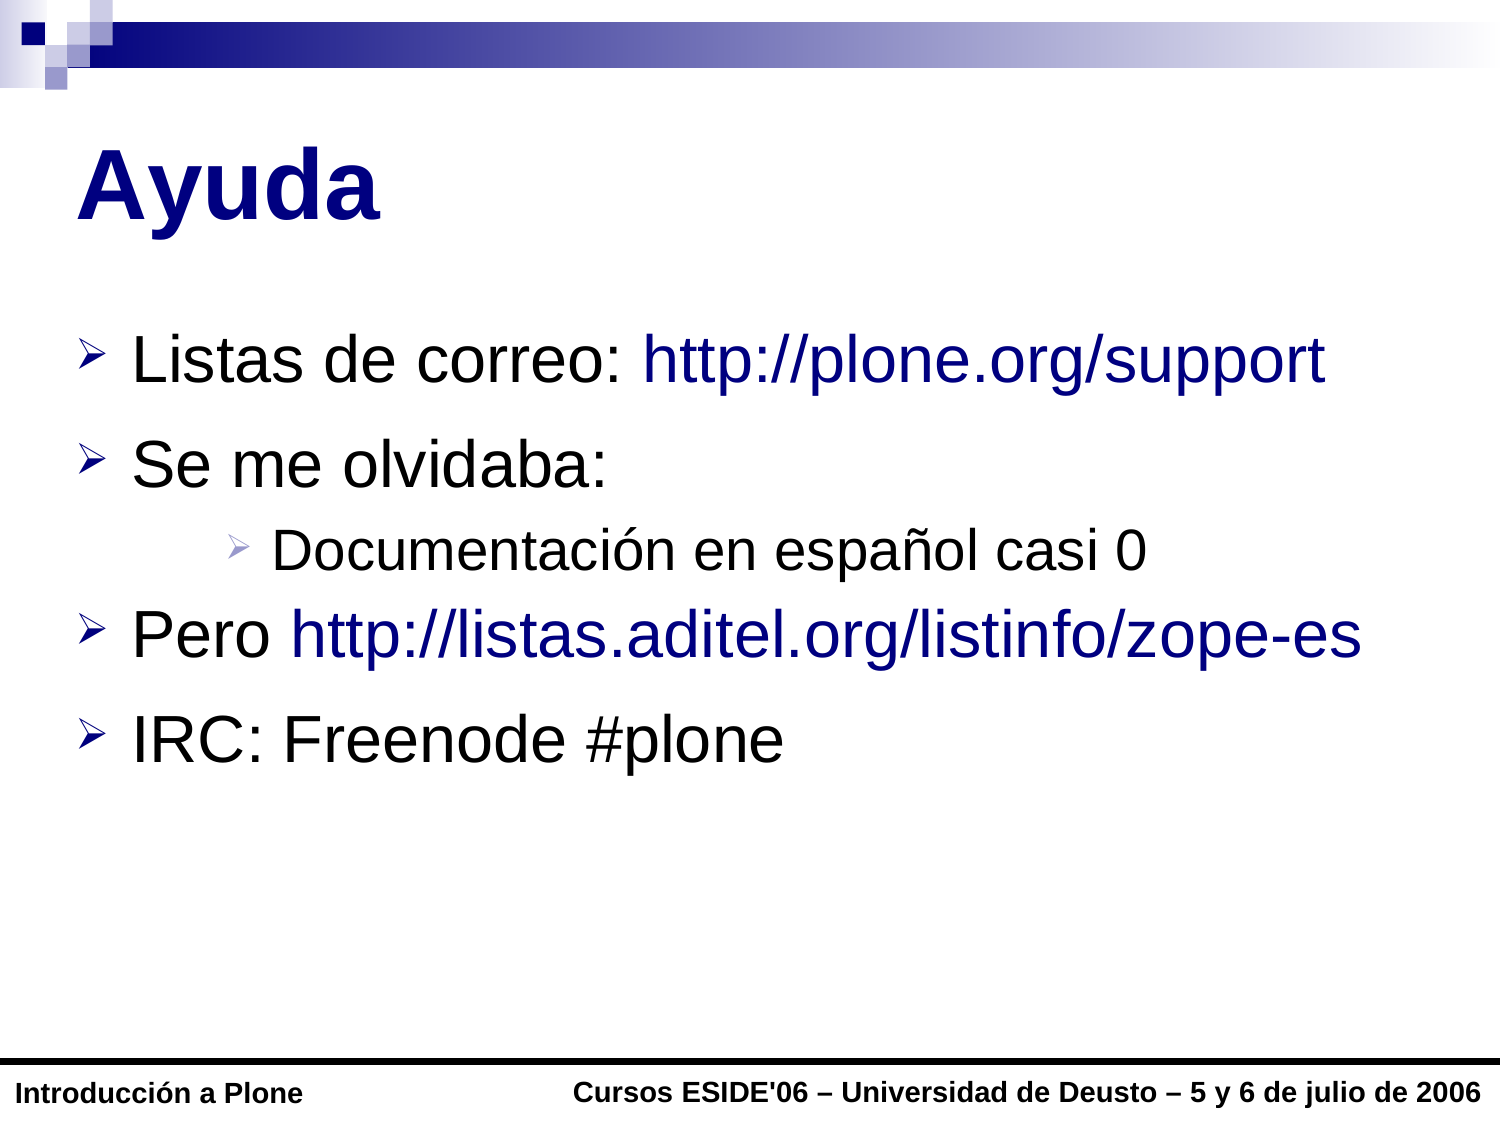

# Ayuda
Listas de correo: http://plone.org/support
Se me olvidaba:
Documentación en español casi 0
Pero http://listas.aditel.org/listinfo/zope-es
IRC: Freenode #plone